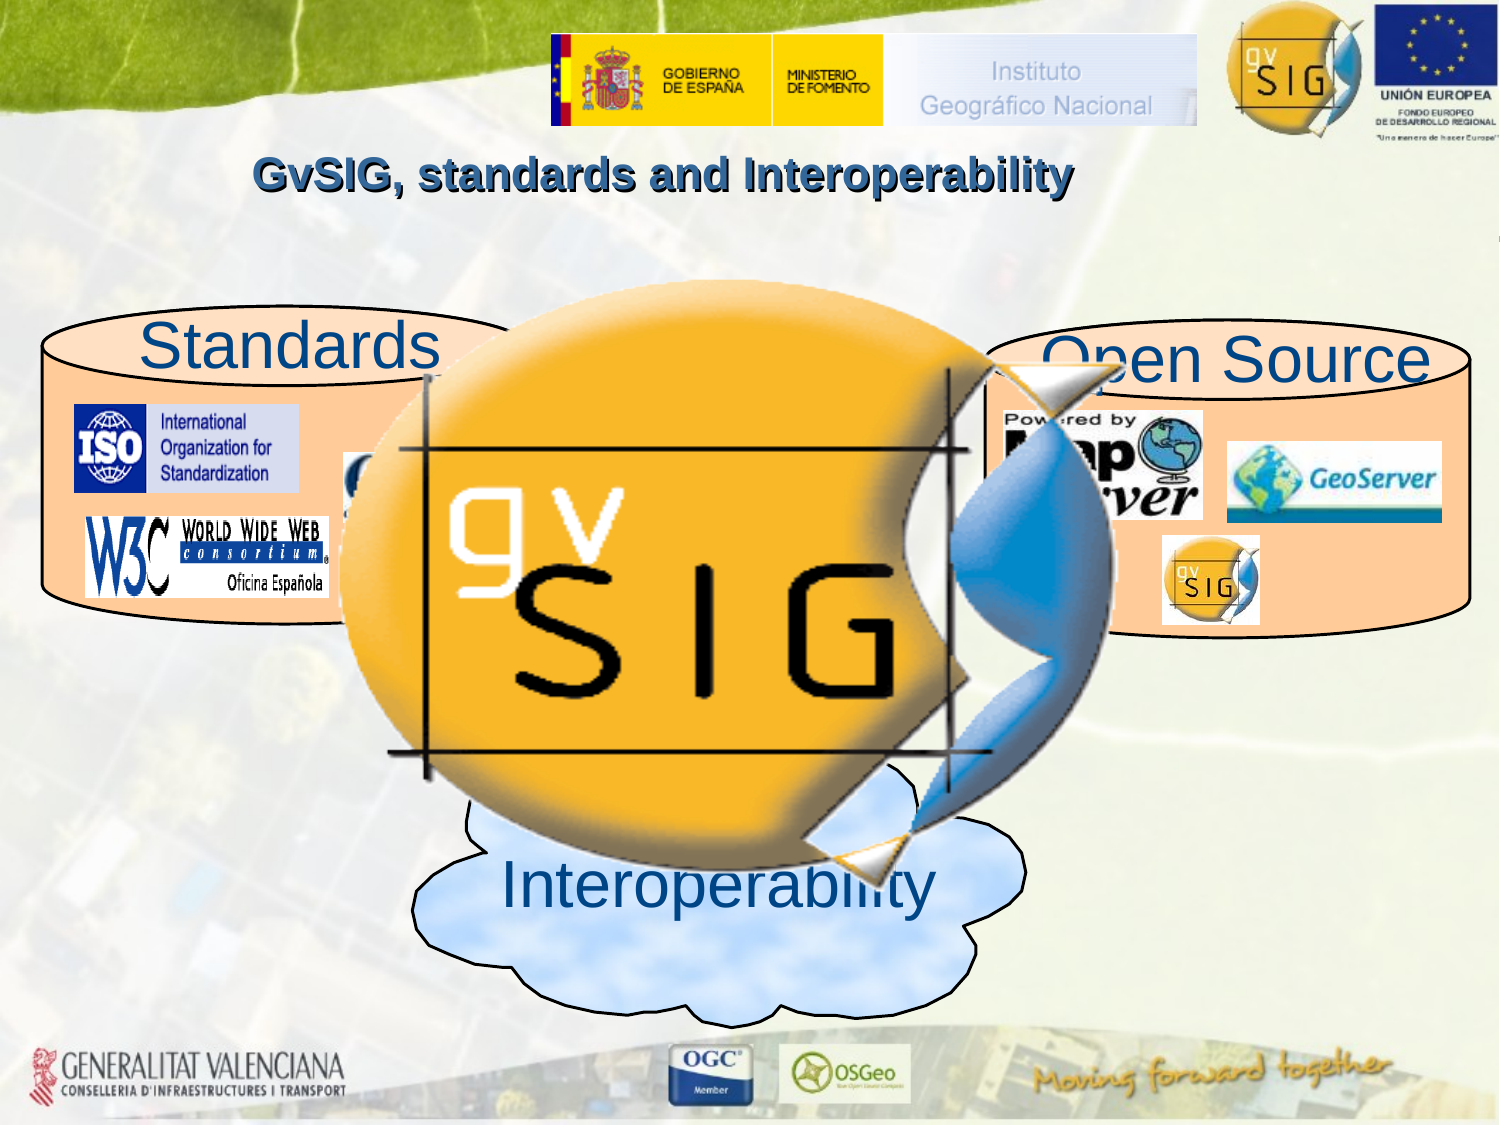

GvSIG, standards and Interoperability
Standards
Open Source
Interoperability